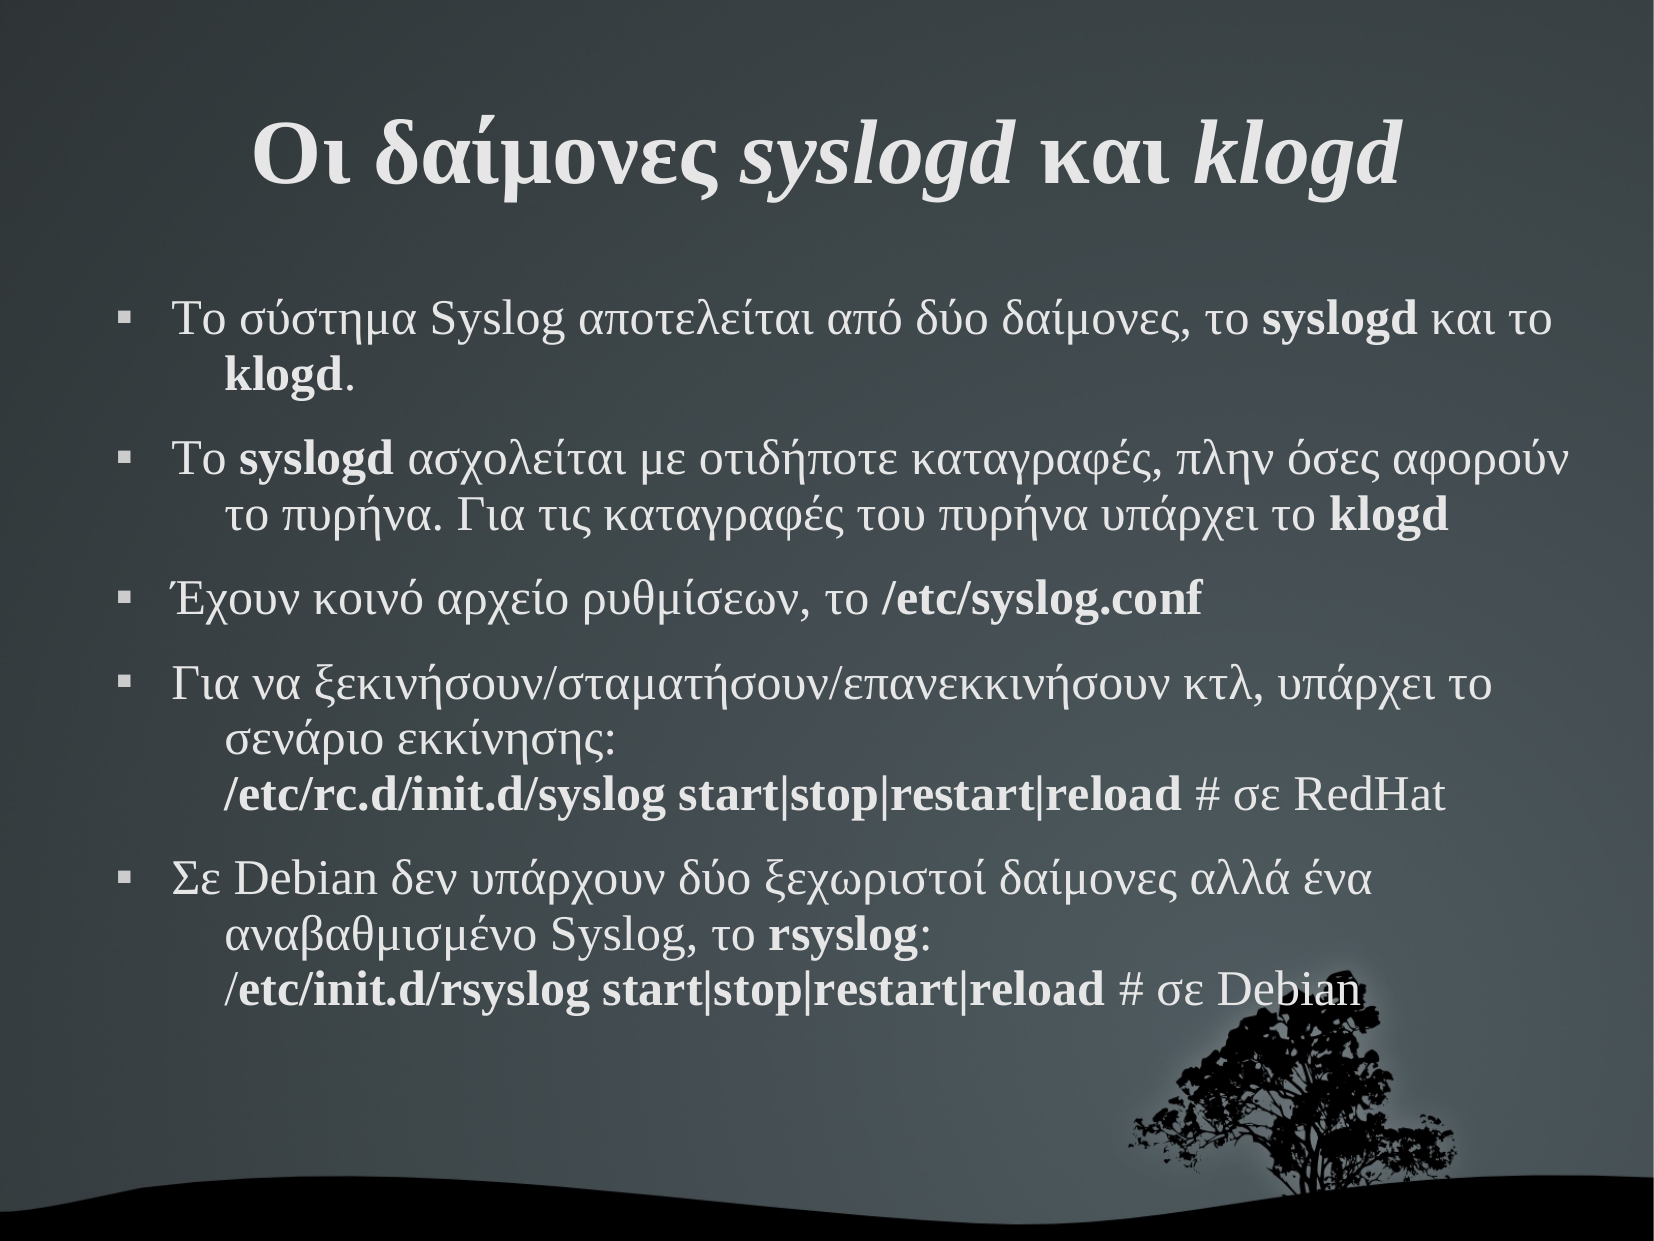

# Οι δαίμονες syslogd και klogd
Το σύστημα Syslog αποτελείται από δύο δαίμονες, το syslogd και το klogd.
Το syslogd ασχολείται με οτιδήποτε καταγραφές, πλην όσες αφορούν το πυρήνα. Για τις καταγραφές του πυρήνα υπάρχει το klogd
Έχουν κοινό αρχείο ρυθμίσεων, το /etc/syslog.conf
Για να ξεκινήσουν/σταματήσουν/επανεκκινήσουν κτλ, υπάρχει το σενάριο εκκίνησης:
/etc/rc.d/init.d/syslog start|stop|restart|reload # σε RedHat
Σε Debian δεν υπάρχουν δύο ξεχωριστοί δαίμονες αλλά ένα αναβαθμισμένο Syslog, το rsyslog:
/etc/init.d/rsyslog start|stop|restart|reload # σε Debian